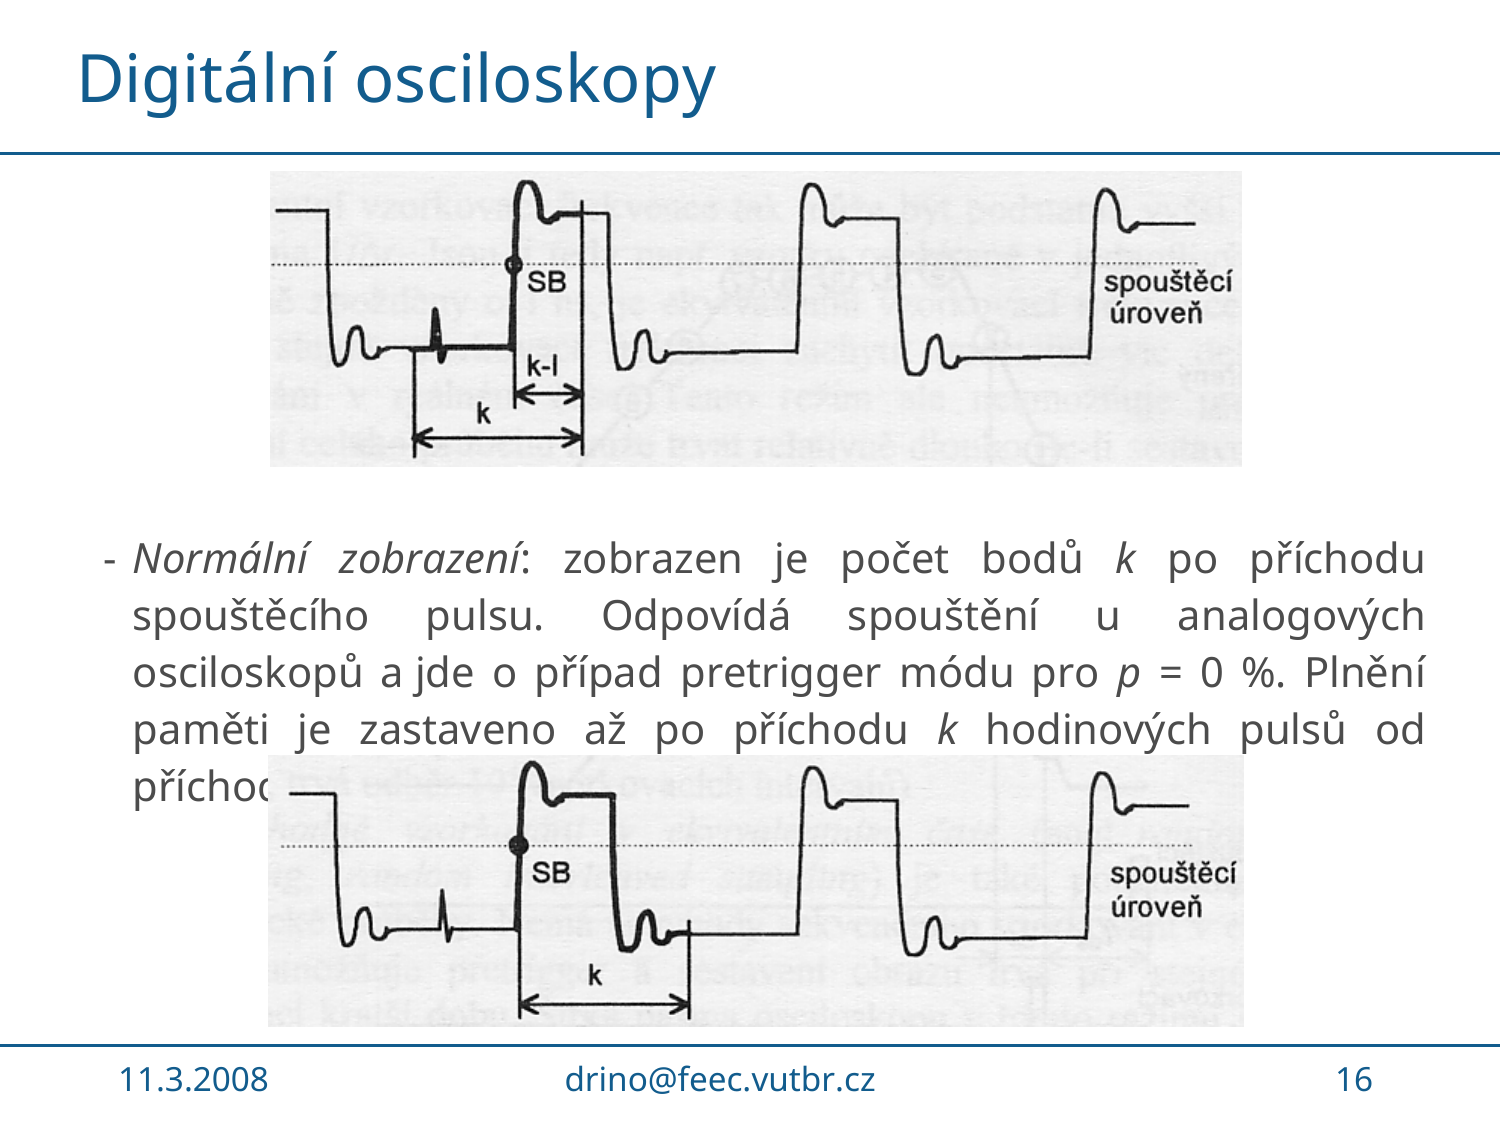

# Digitální osciloskopy
-	Normální zobrazení: zobrazen je počet bodů k po příchodu spouštěcího pulsu. Odpovídá spouštění u analogových osciloskopů a jde o případ pretrigger módu pro p = 0 %. Plnění paměti je zastaveno až po příchodu k hodinových pulsů od příchodu spouštěcího pulsu.
11.3.2008
drino@feec.vutbr.cz